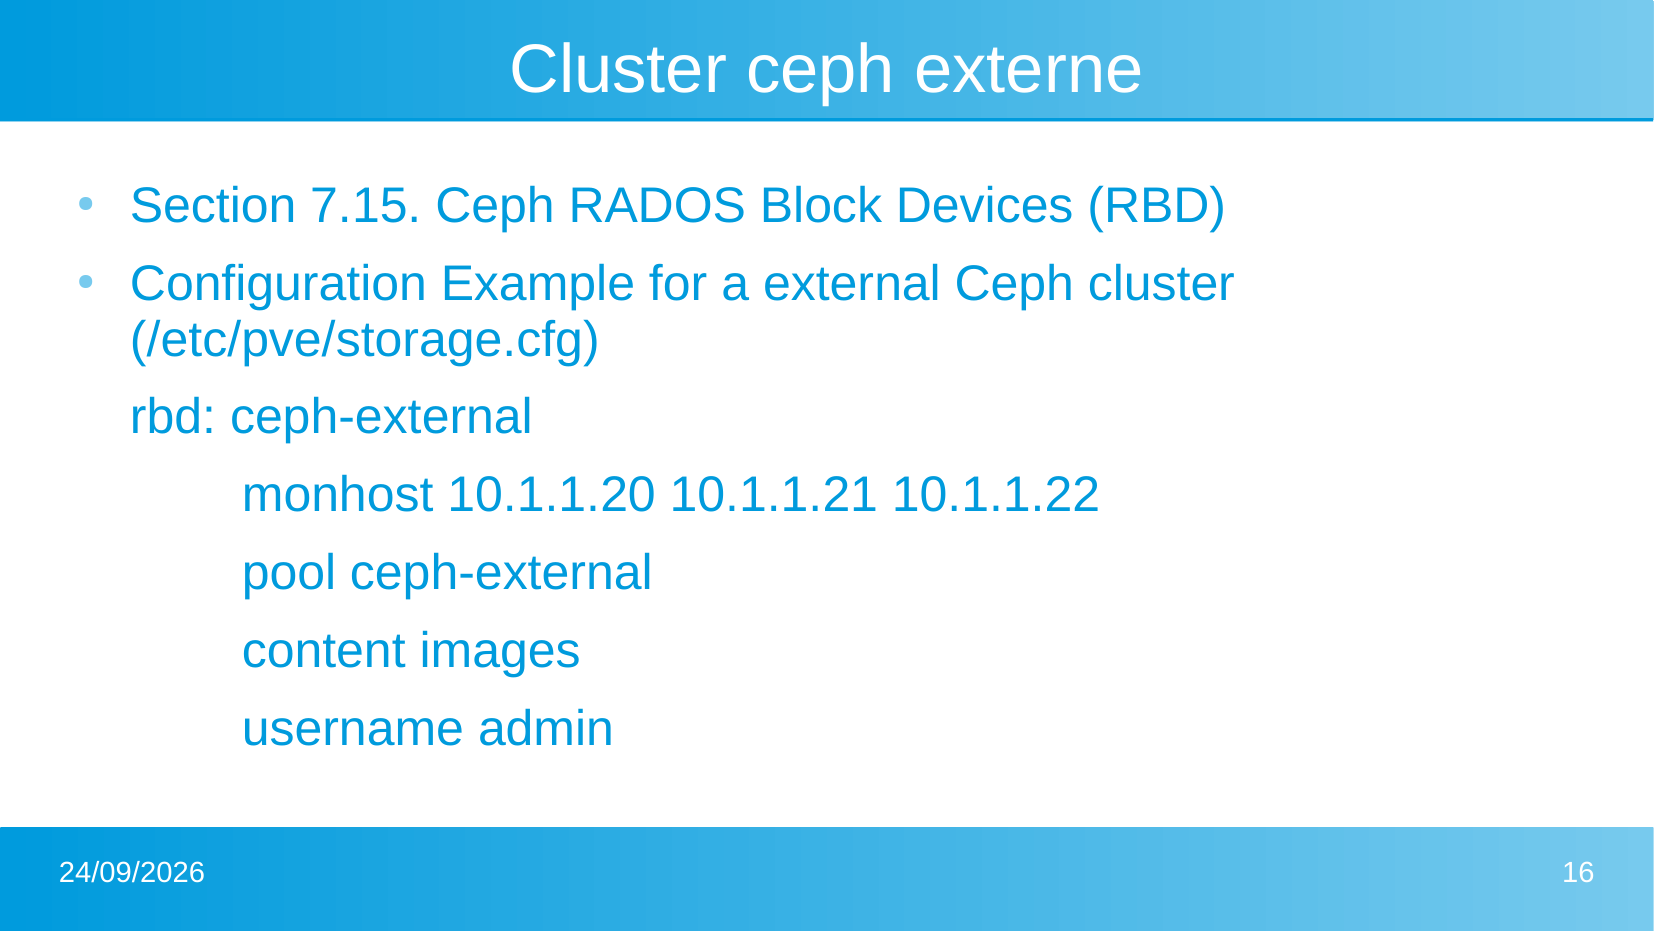

# Cluster ceph externe
Section 7.15. Ceph RADOS Block Devices (RBD)
Configuration Example for a external Ceph cluster (/etc/pve/storage.cfg)
rbd: ceph-external
 monhost 10.1.1.20 10.1.1.21 10.1.1.22
 pool ceph-external
 content images
 username admin
16